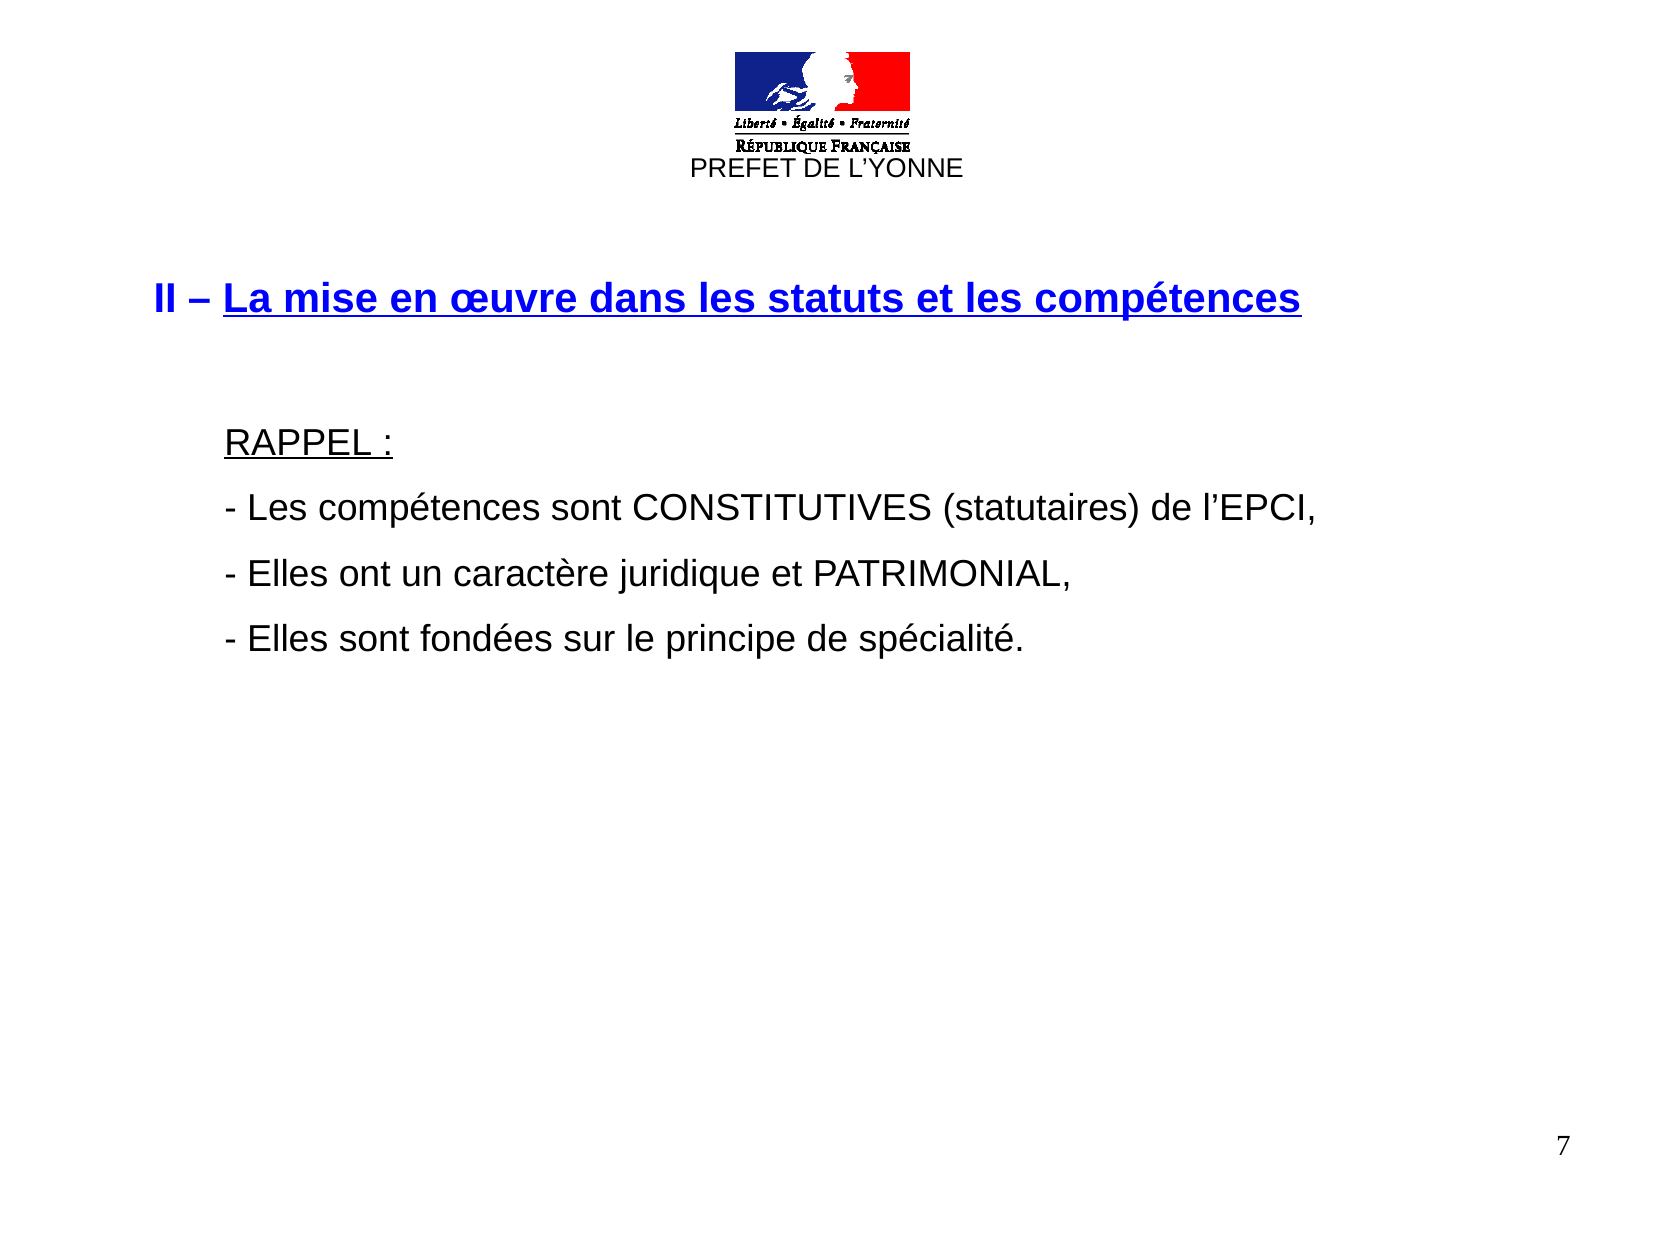

# PREFET DE L’YONNE
II – La mise en œuvre dans les statuts et les compétences
RAPPEL :
- Les compétences sont CONSTITUTIVES (statutaires) de l’EPCI,
- Elles ont un caractère juridique et PATRIMONIAL,
- Elles sont fondées sur le principe de spécialité.
7